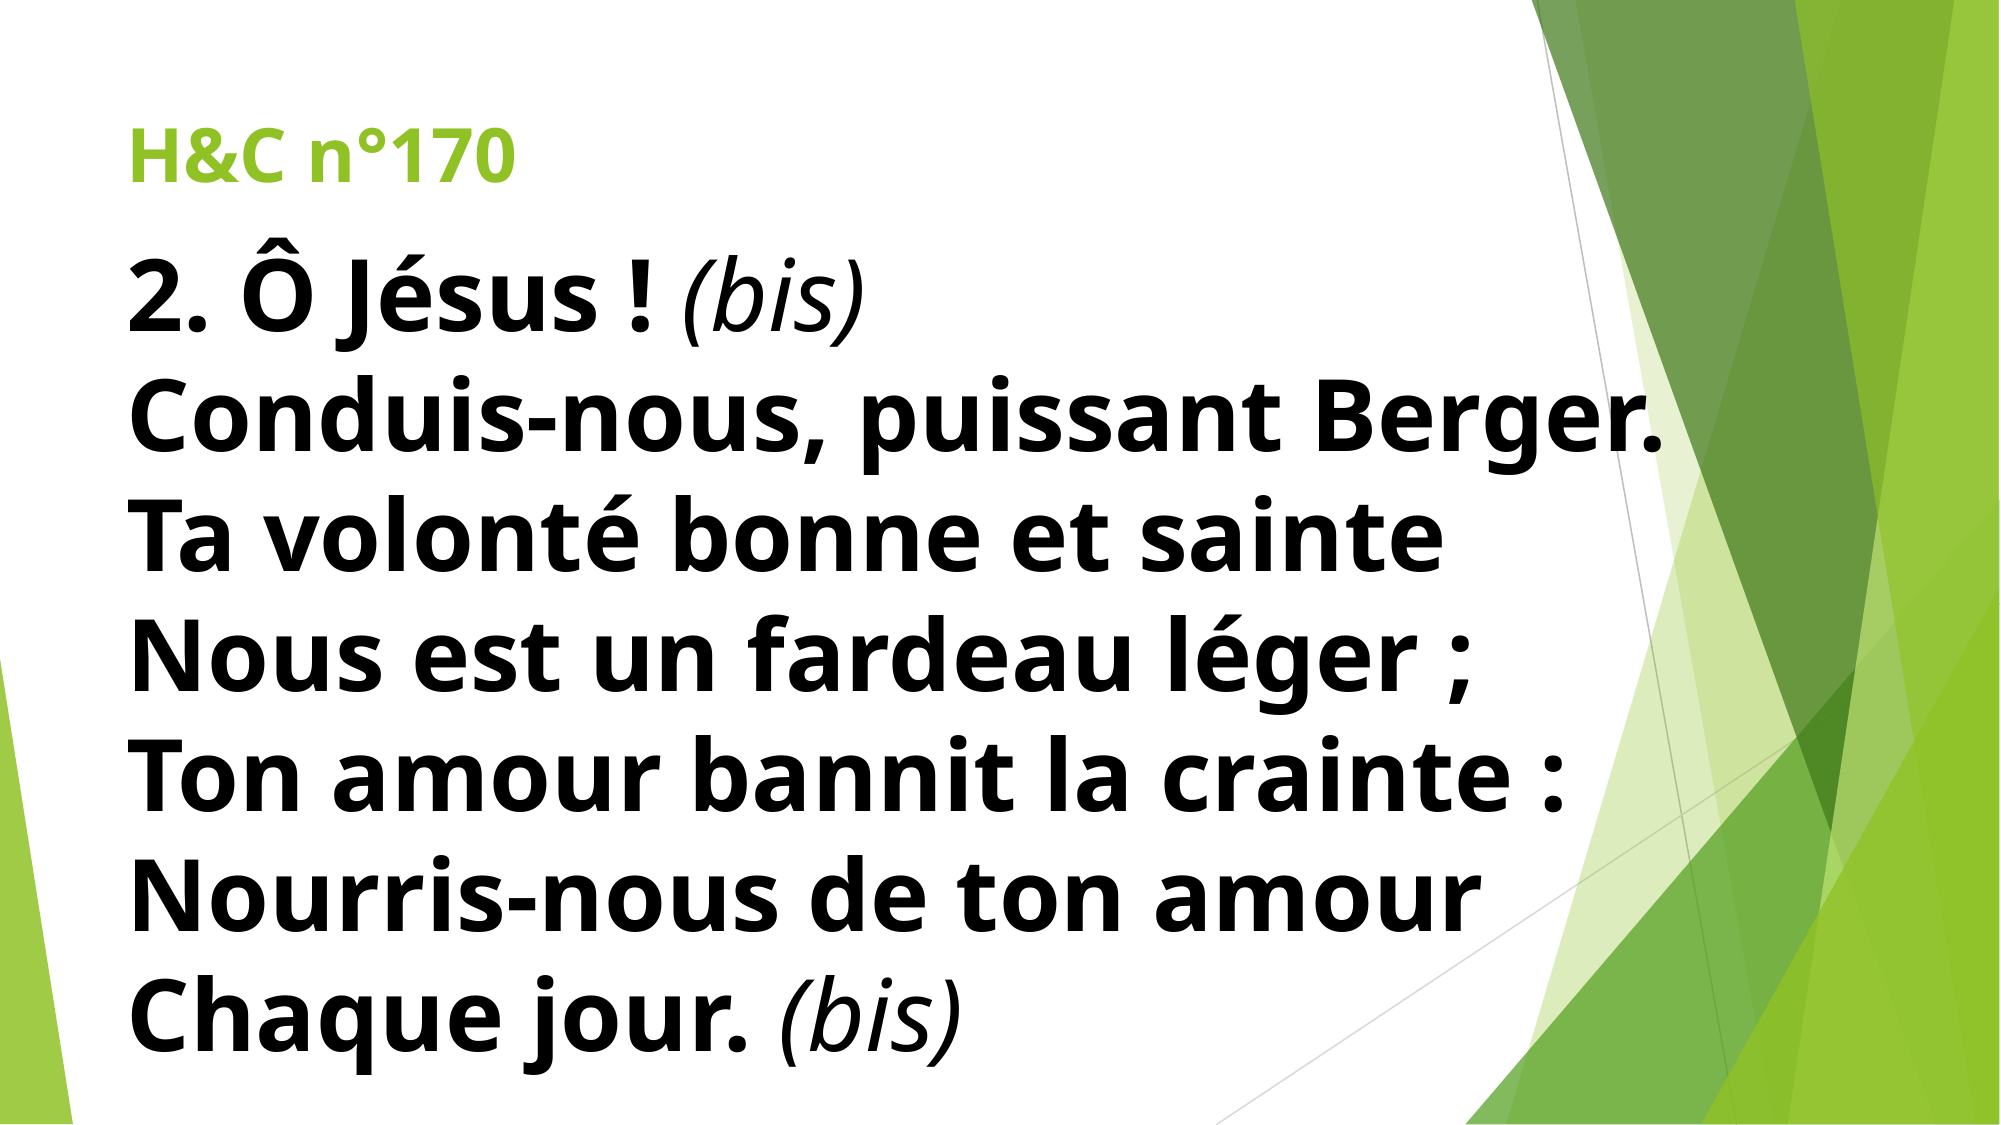

H&C n°170
2. Ô Jésus ! (bis)
Conduis-nous, puissant Berger.
Ta volonté bonne et sainte
Nous est un fardeau léger ;
Ton amour bannit la crainte :
Nourris-nous de ton amour
Chaque jour. (bis)